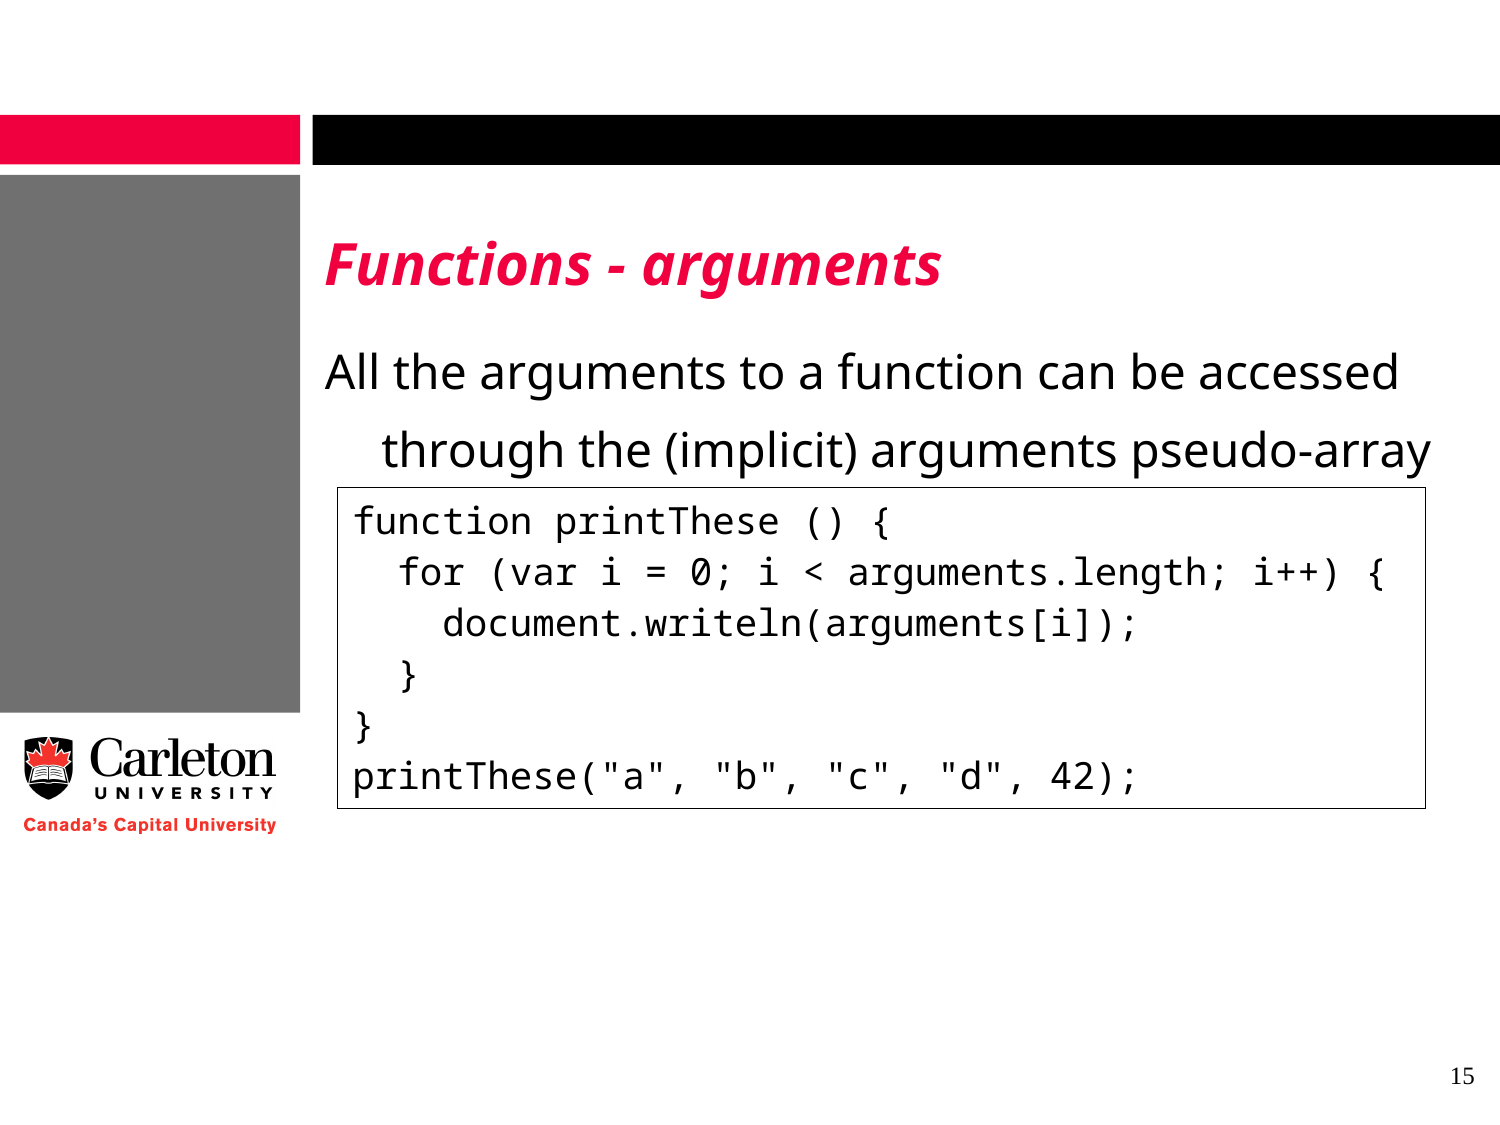

# Functions - arguments
All the arguments to a function can be accessed through the (implicit) arguments pseudo-array
function printThese () {
 for (var i = 0; i < arguments.length; i++) {
 document.writeln(arguments[i]);
 }
}
printThese("a", "b", "c", "d", 42);
15